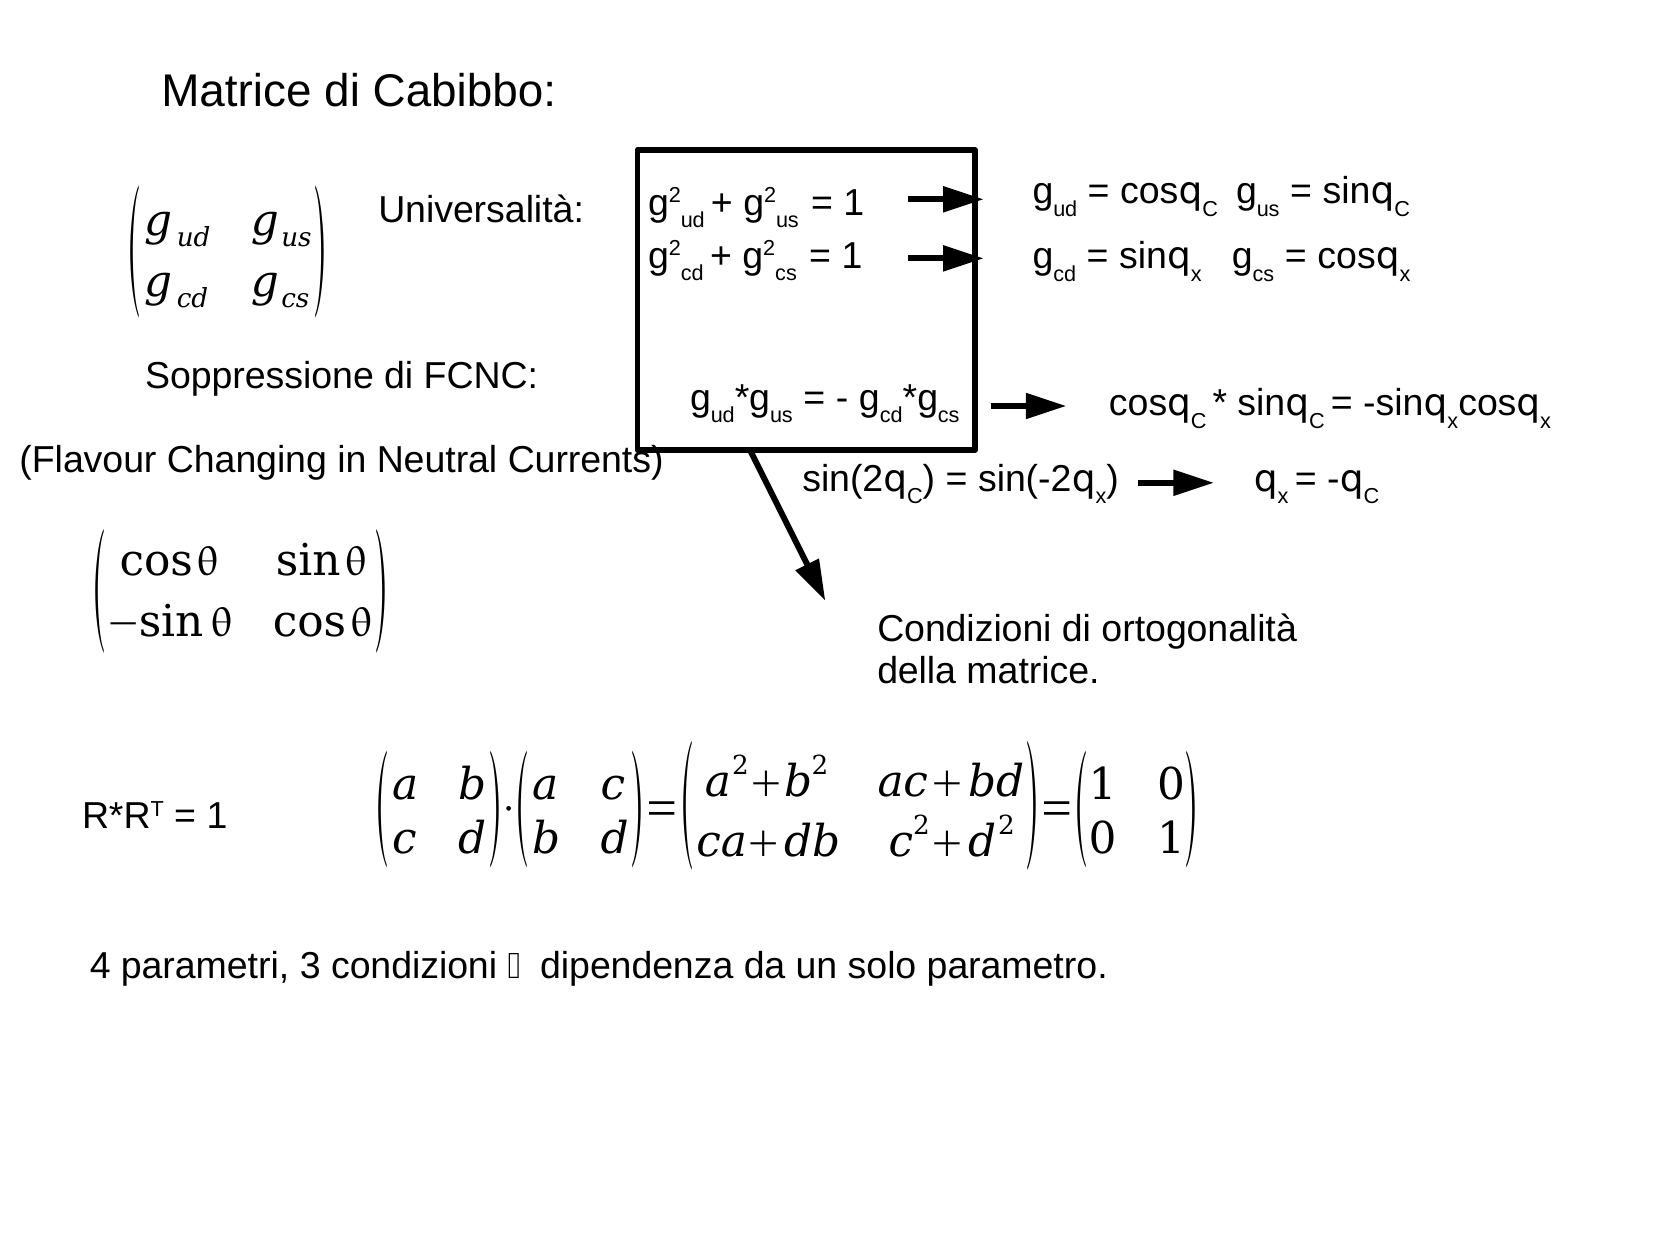

Matrice di Cabibbo:
gud = cosqC gus = sinqC
g2ud + g2us = 1
Universalità:
g2cd + g2cs = 1
gcd = sinqx gcs = cosqx
Soppressione di FCNC:
(Flavour Changing in Neutral Currents)
gud*gus = - gcd*gcs
cosqC * sinqC = -sinqxcosqx
sin(2qC) = sin(-2qx)
qx = -qC
Condizioni di ortogonalità
della matrice.
R*RT = 1
4 parametri, 3 condizioni  dipendenza da un solo parametro.